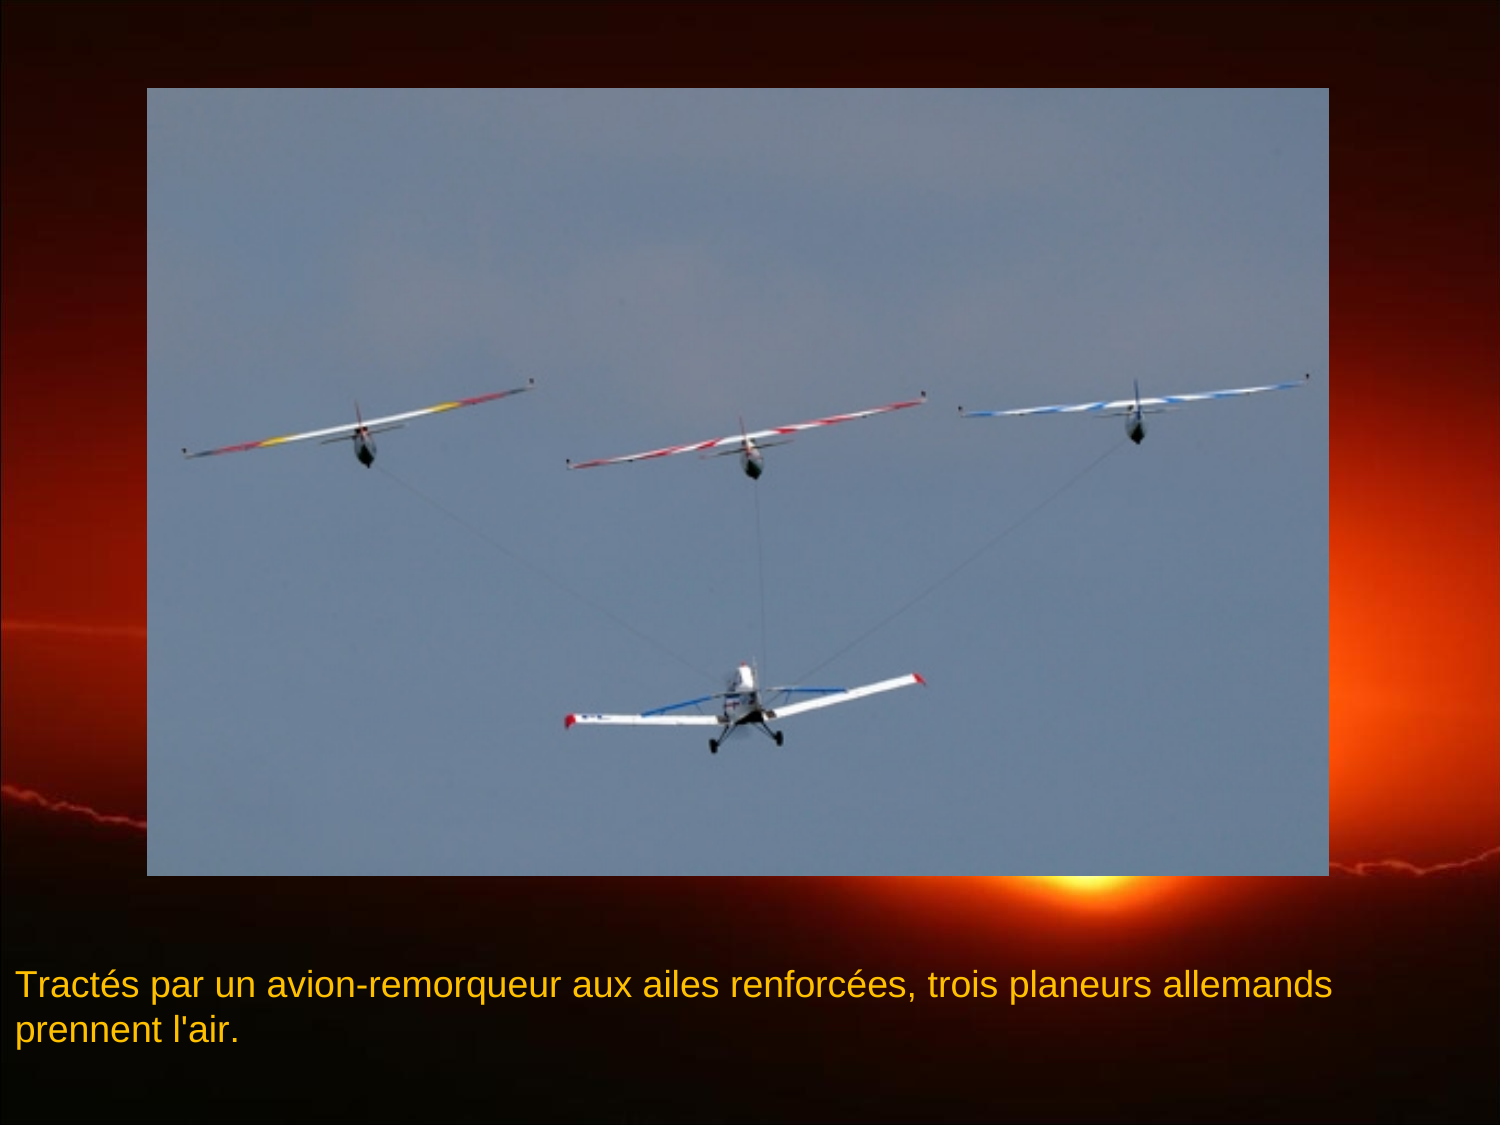

Tractés par un avion-remorqueur aux ailes renforcées, trois planeurs allemands prennent l'air.